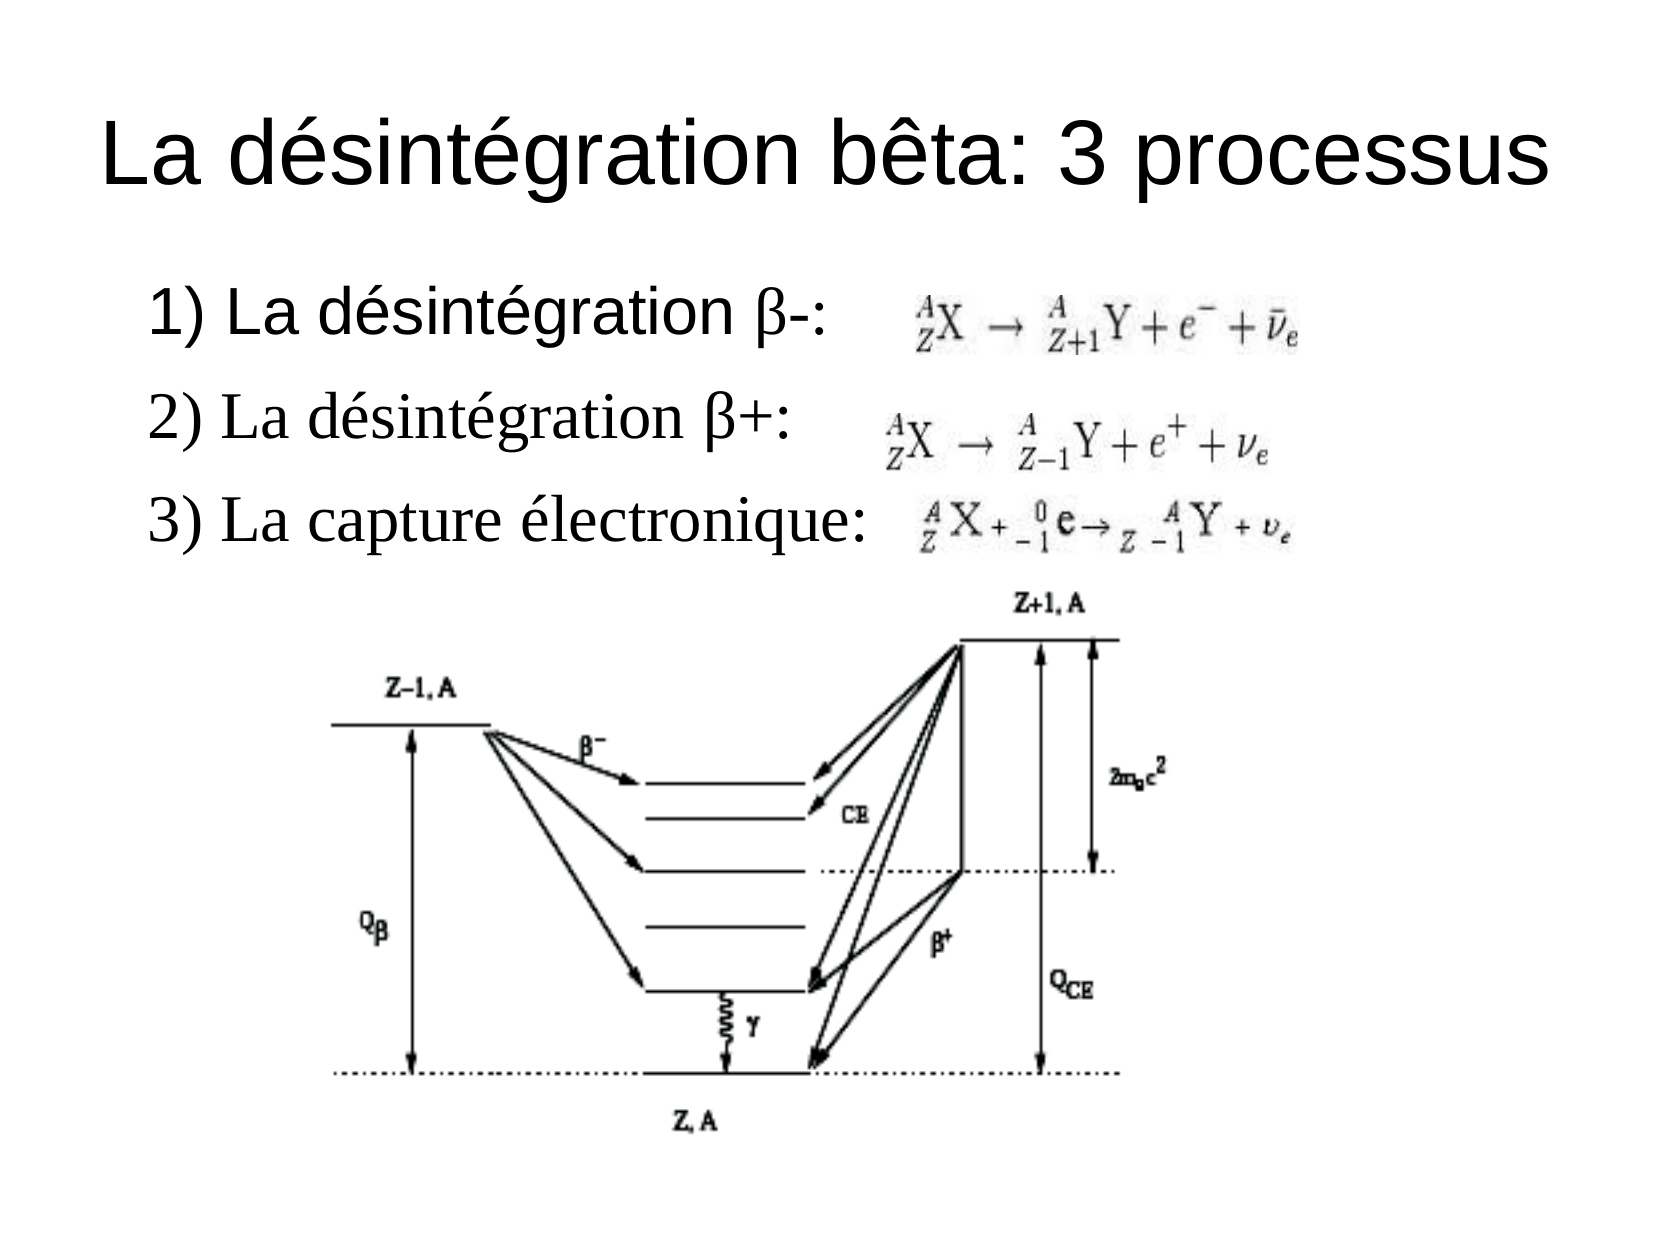

# La désintégration bêta: 3 processus
1) La désintégration β-:
2) La désintégration β+:
3) La capture électronique: